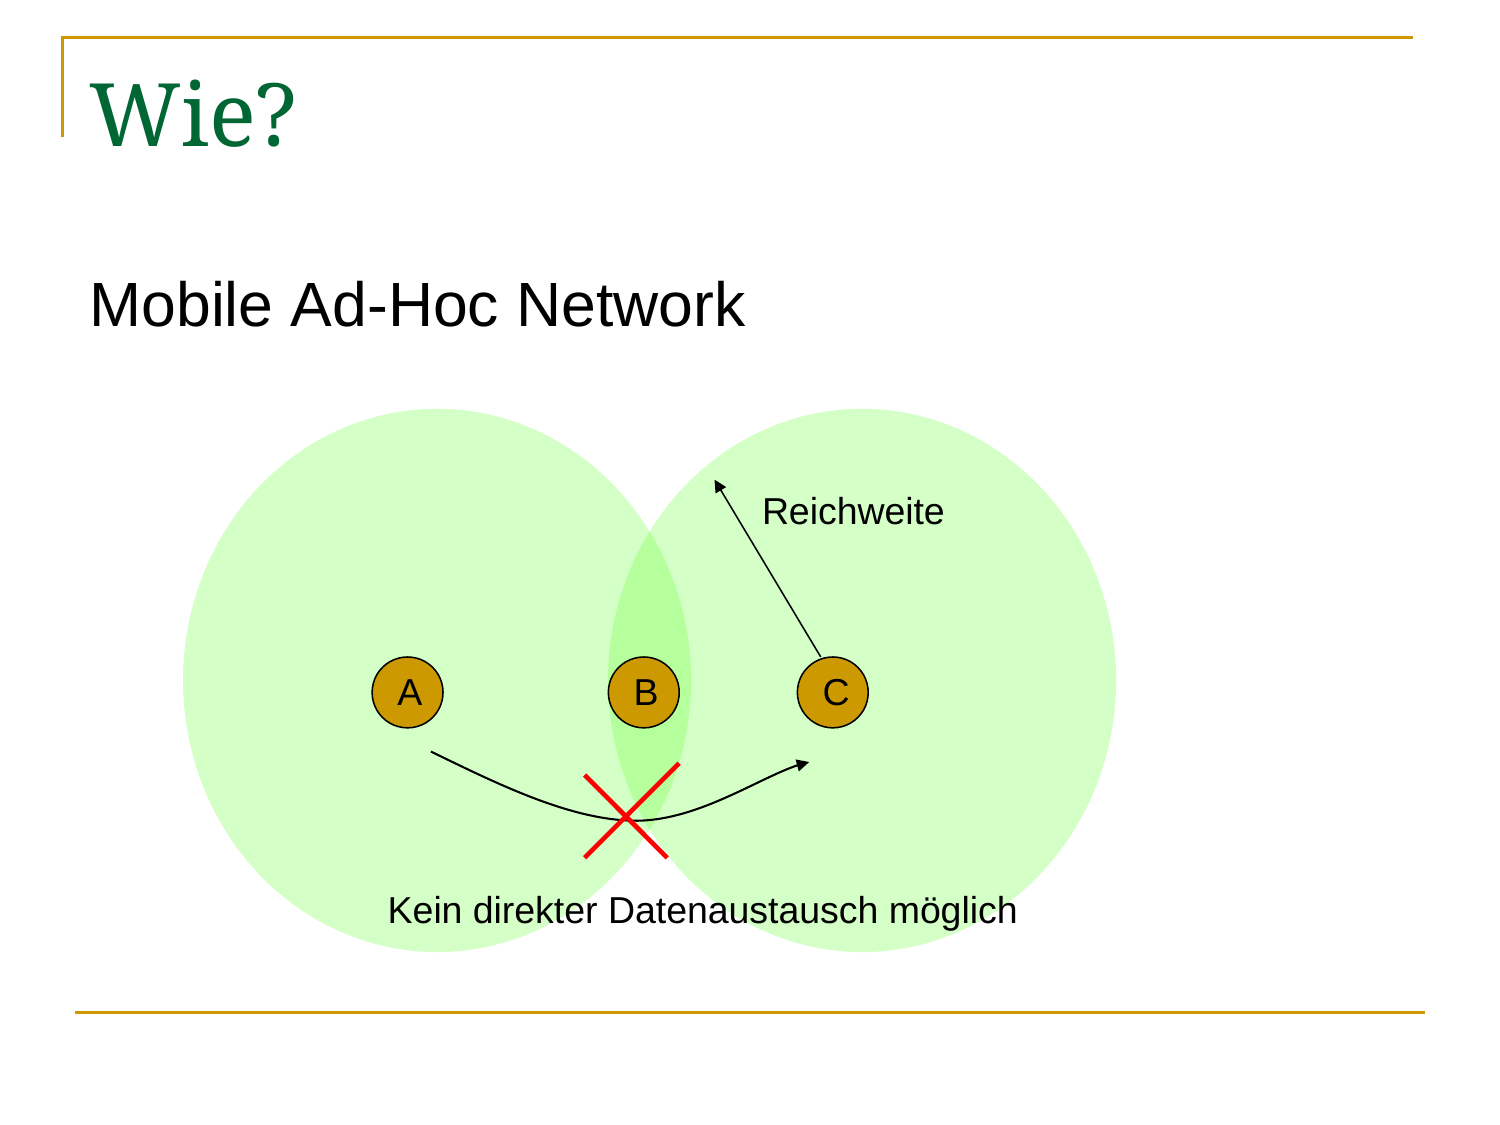

# Wie?
Mobile Ad-Hoc Network
Reichweite
A
B
C
Kein direkter Datenaustausch möglich